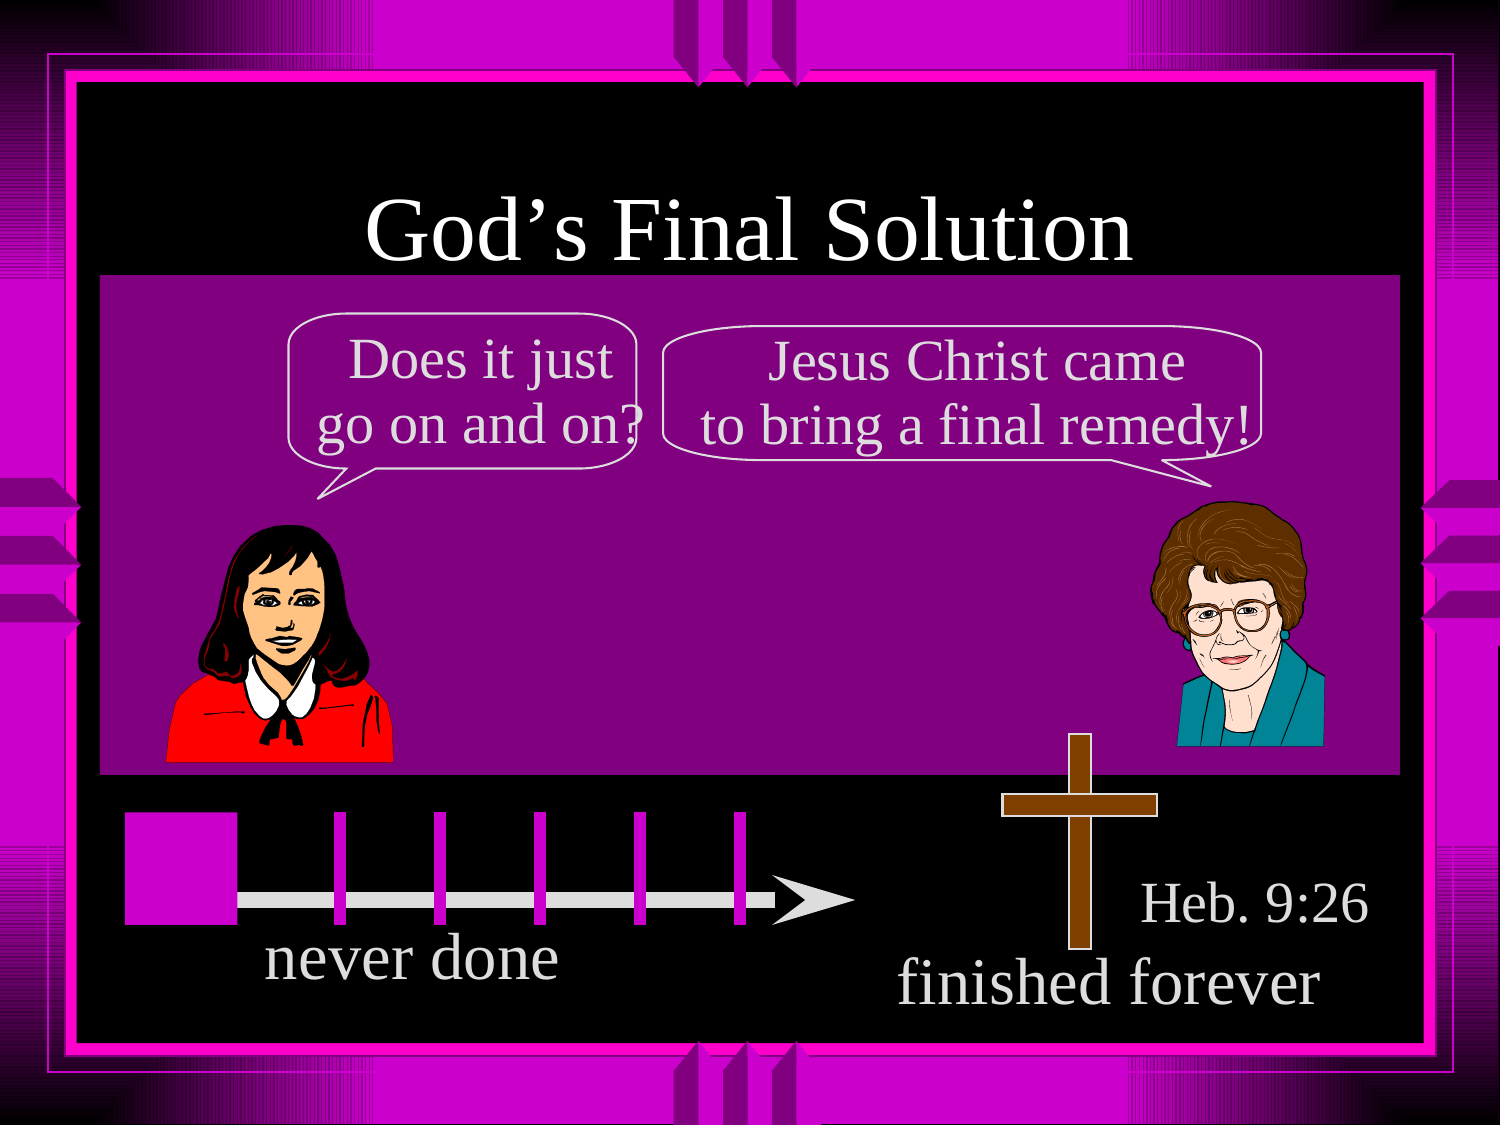

# God’s Final Solution
Does it just
go on and on?
Jesus Christ came
to bring a final remedy!
Heb. 9:26
finished forever
never done